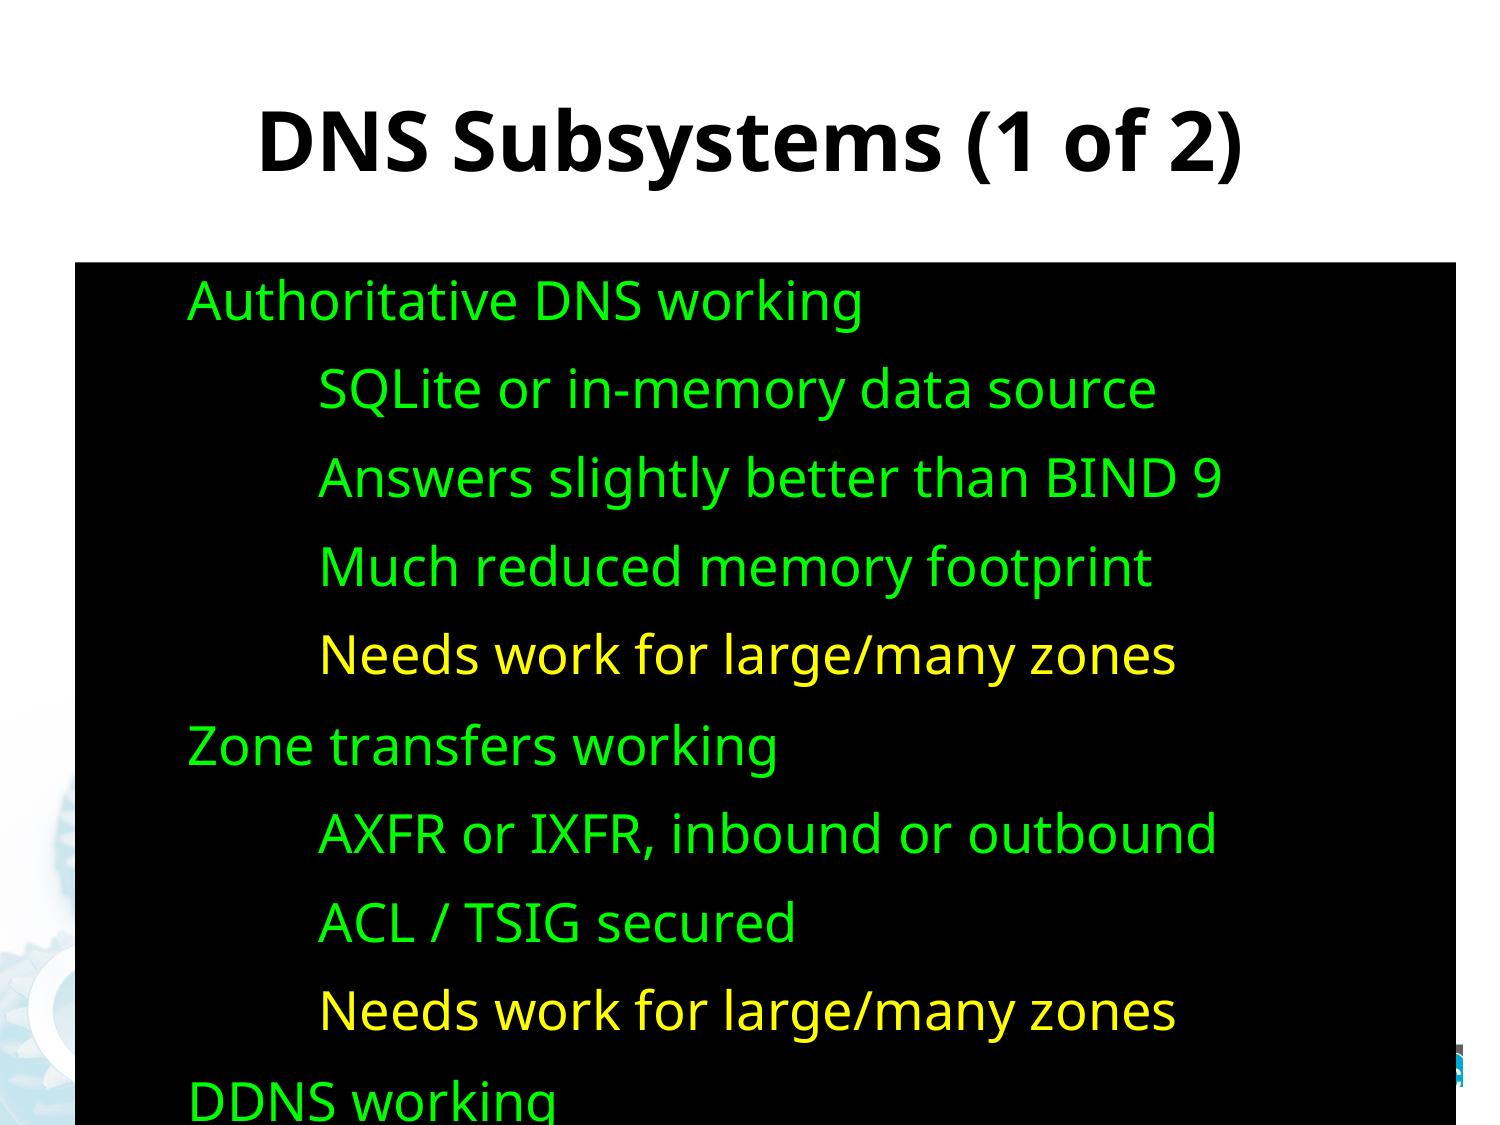

# DNS Subsystems (1 of 2)
Authoritative DNS working
SQLite or in-memory data source
Answers slightly better than BIND 9
Much reduced memory footprint
Needs work for large/many zones
Zone transfers working
AXFR or IXFR, inbound or outbound
ACL / TSIG secured
Needs work for large/many zones
DDNS working